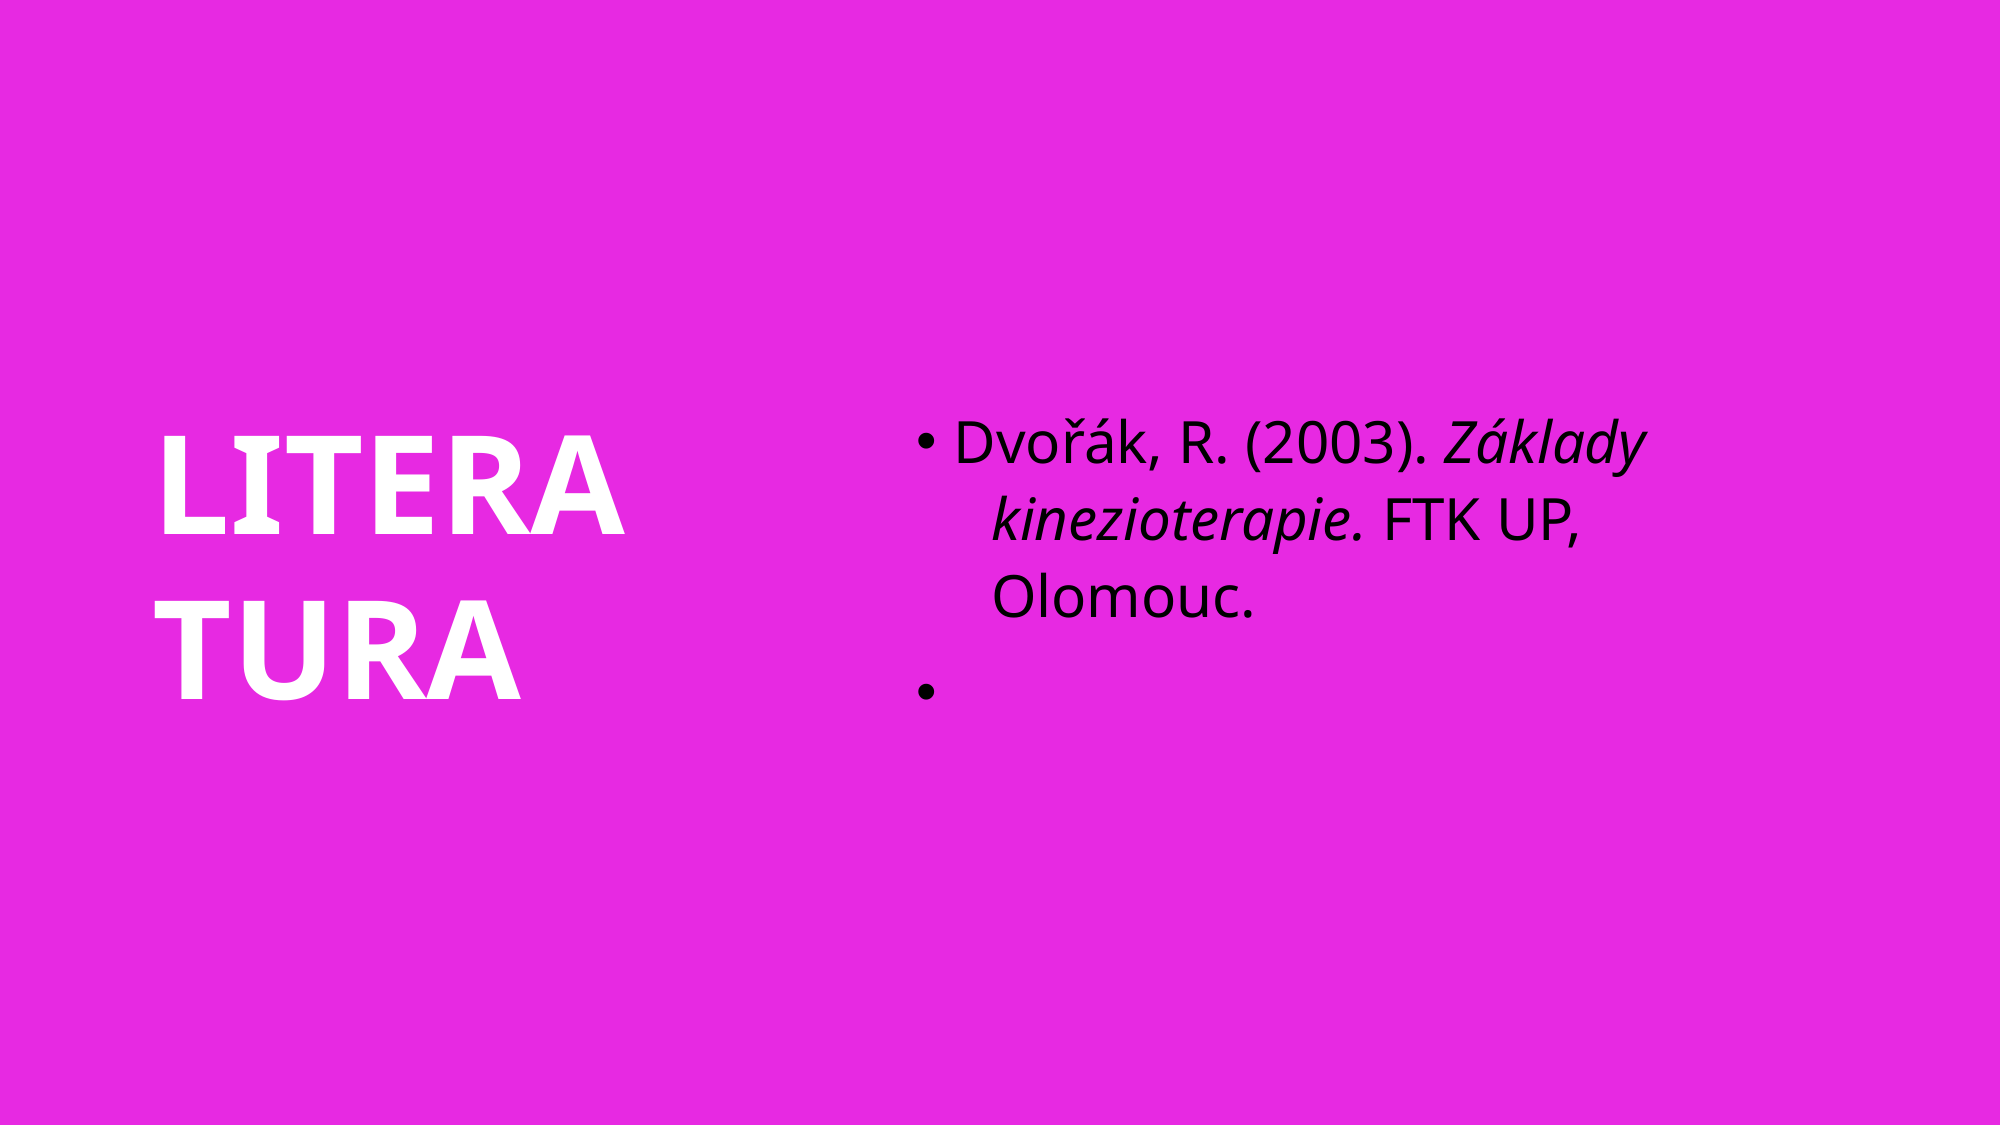

# LITERATURA
Dvořák, R. (2003). Základy kinezioterapie. FTK UP, Olomouc.